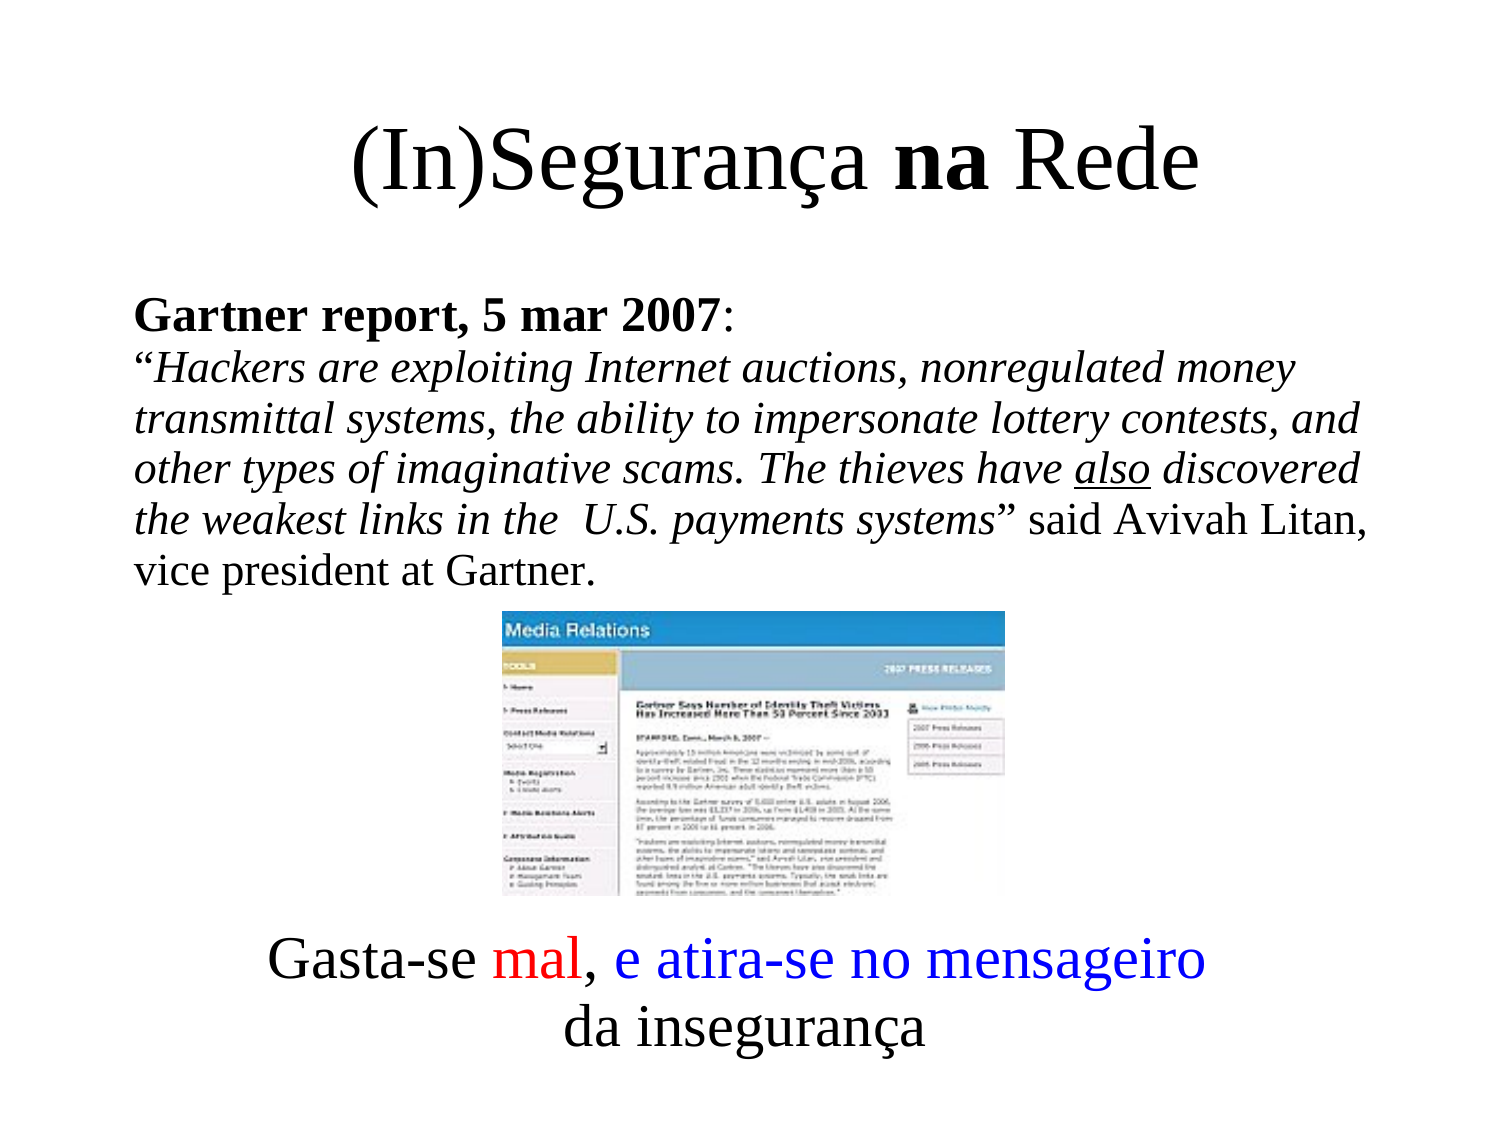

# (In)Segurança na Rede
Gartner report, 5 mar 2007:
“Hackers are exploiting Internet auctions, nonregulated money
transmittal systems, the ability to impersonate lottery contests, and
other types of imaginative scams. The thieves have also discovered
the weakest links in the U.S. payments systems” said Avivah Litan,
vice president at Gartner.
Gasta-se mal, e atira-se no mensageiro
da insegurança